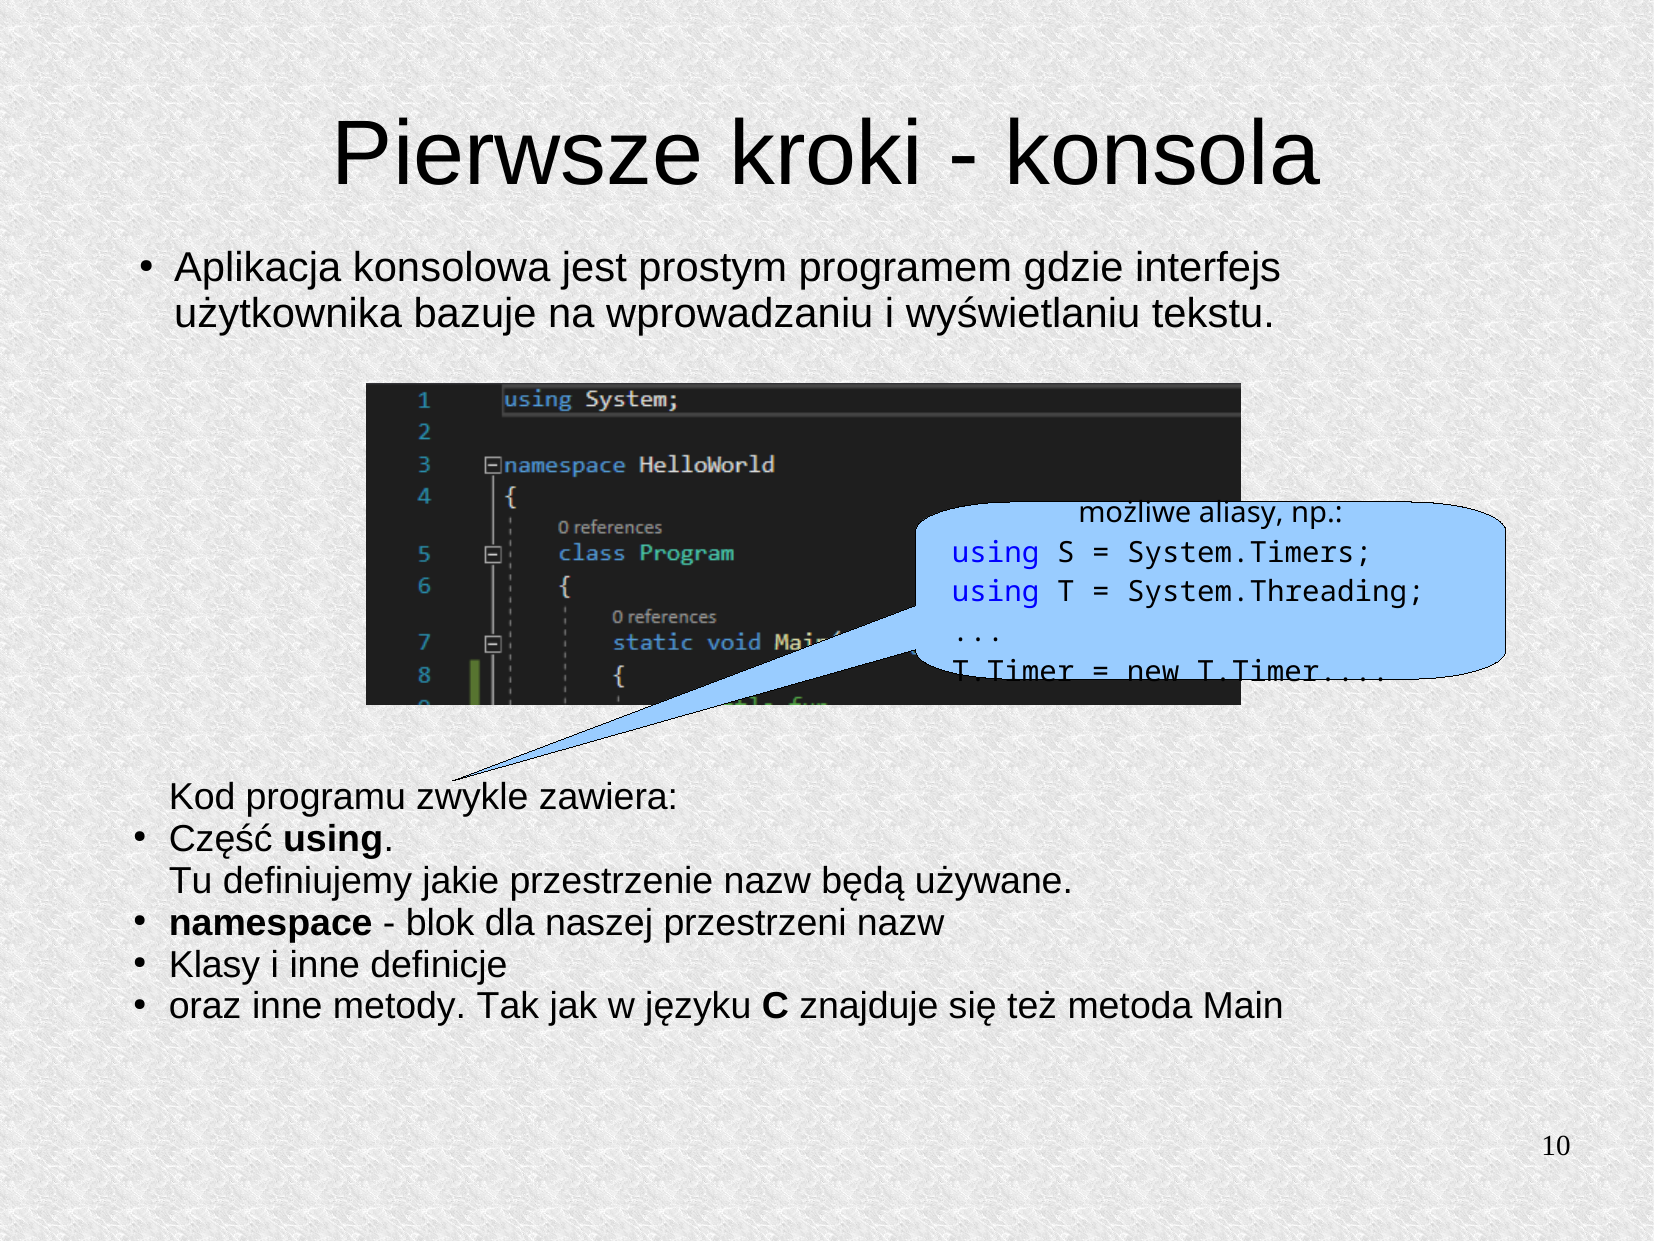

# Pierwsze kroki - konsola
Aplikacja konsolowa jest prostym programem gdzie interfejs użytkownika bazuje na wprowadzaniu i wyświetlaniu tekstu.
możliwe aliasy, np.:
using S = System.Timers;
using T = System.Threading;
...
T.Timer = new T.Timer....
Kod programu zwykle zawiera:
Część using.
Tu definiujemy jakie przestrzenie nazw będą używane.
namespace - blok dla naszej przestrzeni nazw
Klasy i inne definicje
oraz inne metody. Tak jak w języku C znajduje się też metoda Main
10